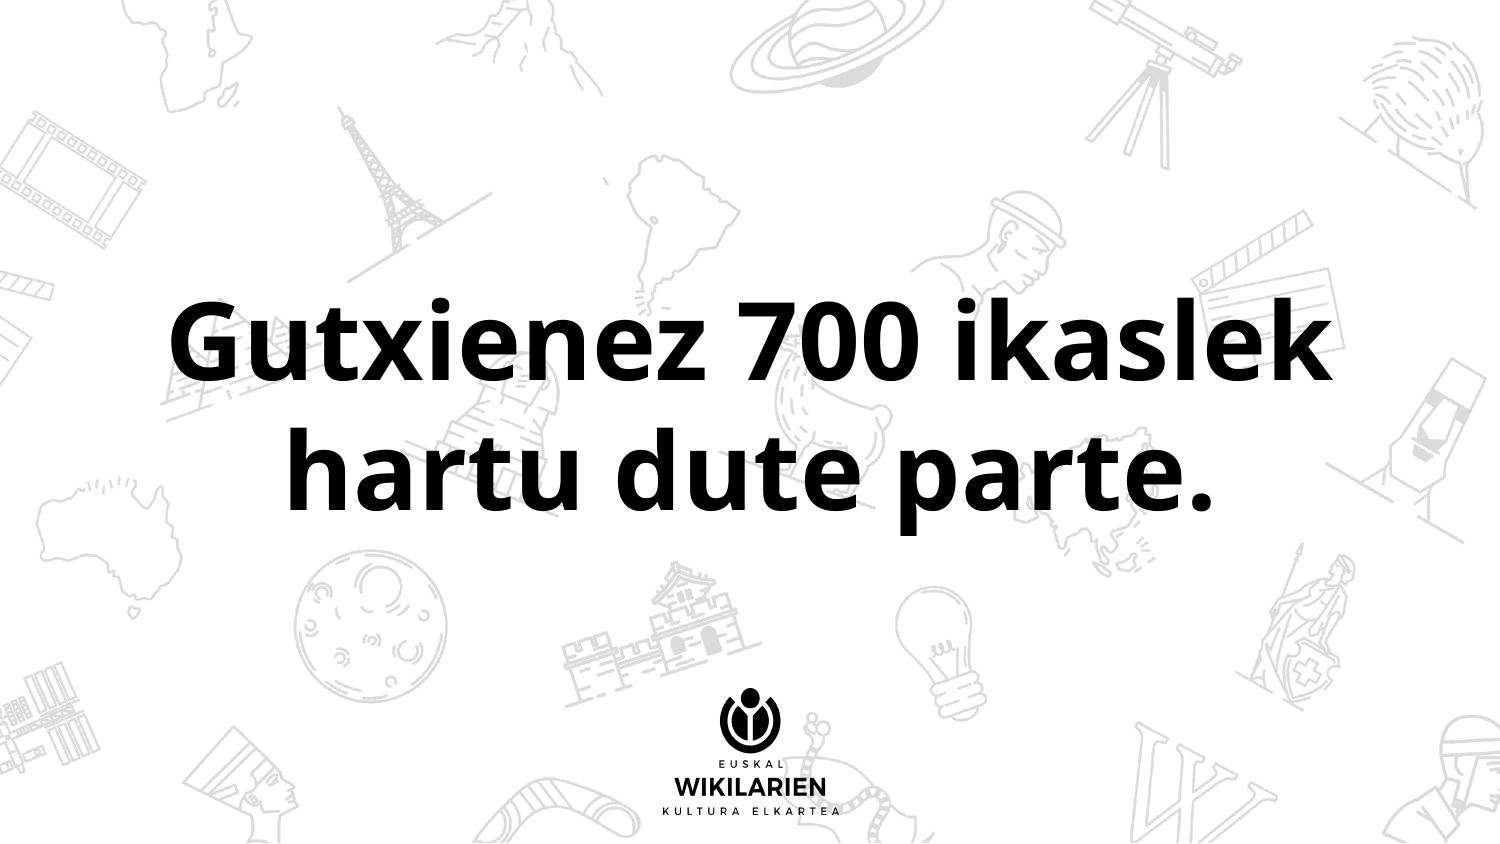

# Gutxienez 700 ikaslek hartu dute parte.